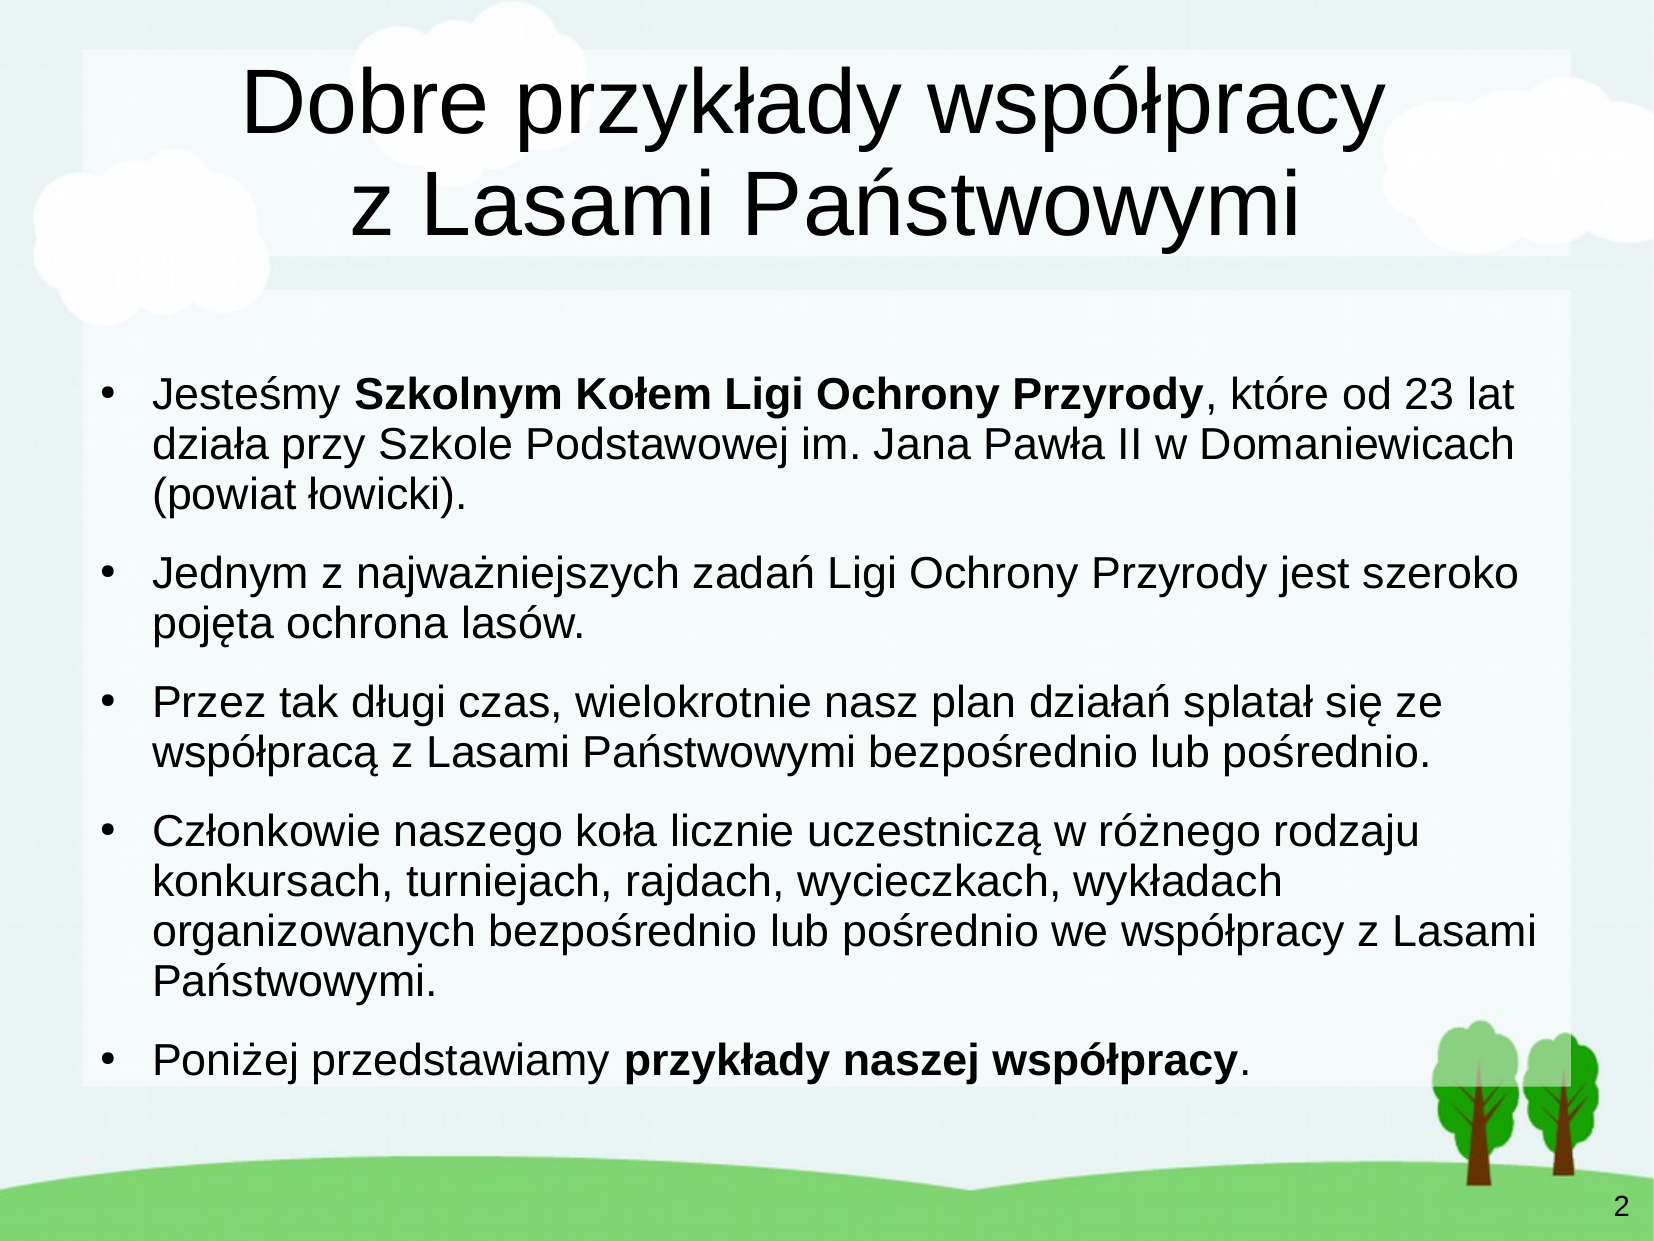

# Dobre przykłady współpracy z Lasami Państwowymi
Jesteśmy Szkolnym Kołem Ligi Ochrony Przyrody, które od 23 lat działa przy Szkole Podstawowej im. Jana Pawła II w Domaniewicach (powiat łowicki).
Jednym z najważniejszych zadań Ligi Ochrony Przyrody jest szeroko pojęta ochrona lasów.
Przez tak długi czas, wielokrotnie nasz plan działań splatał się ze współpracą z Lasami Państwowymi bezpośrednio lub pośrednio.
Członkowie naszego koła licznie uczestniczą w różnego rodzaju konkursach, turniejach, rajdach, wycieczkach, wykładach organizowanych bezpośrednio lub pośrednio we współpracy z Lasami Państwowymi.
Poniżej przedstawiamy przykłady naszej współpracy.
2